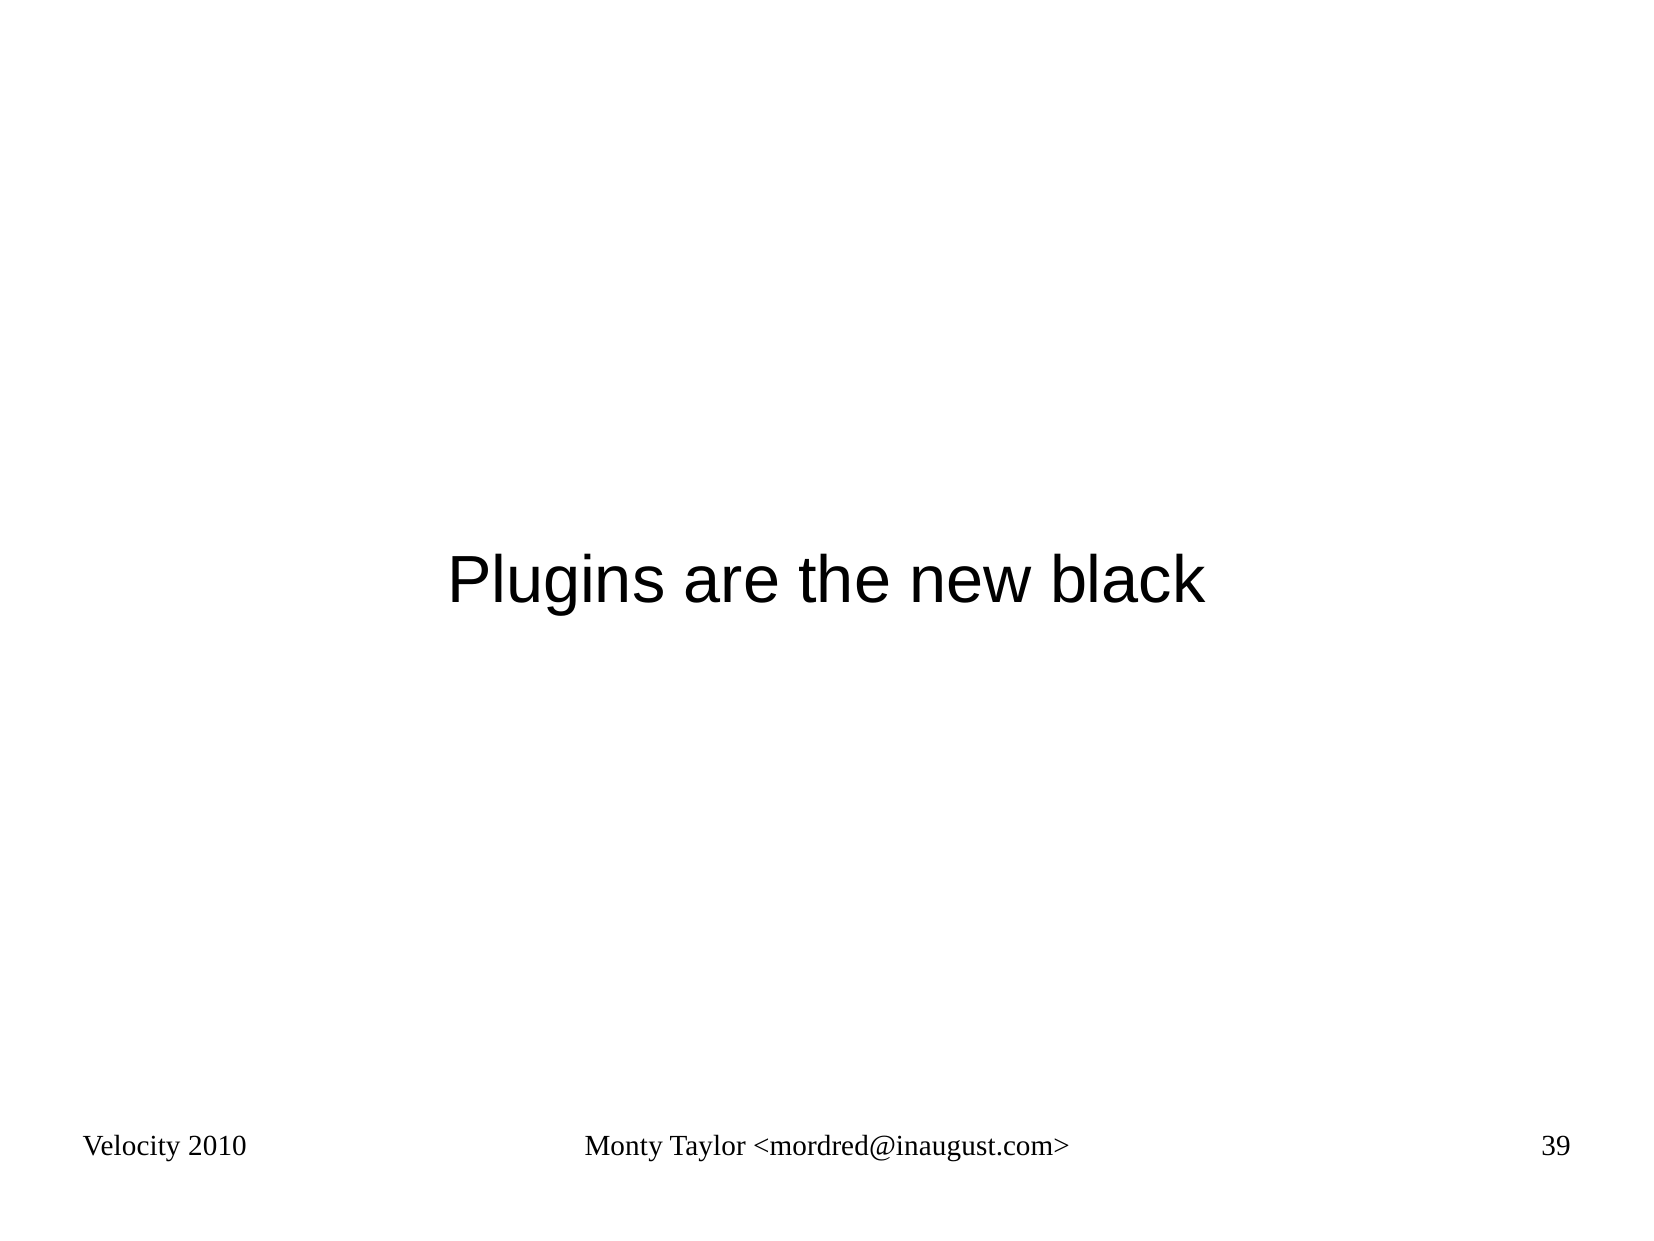

# Plugins are the new black
Velocity 2010
Monty Taylor <mordred@inaugust.com>
39